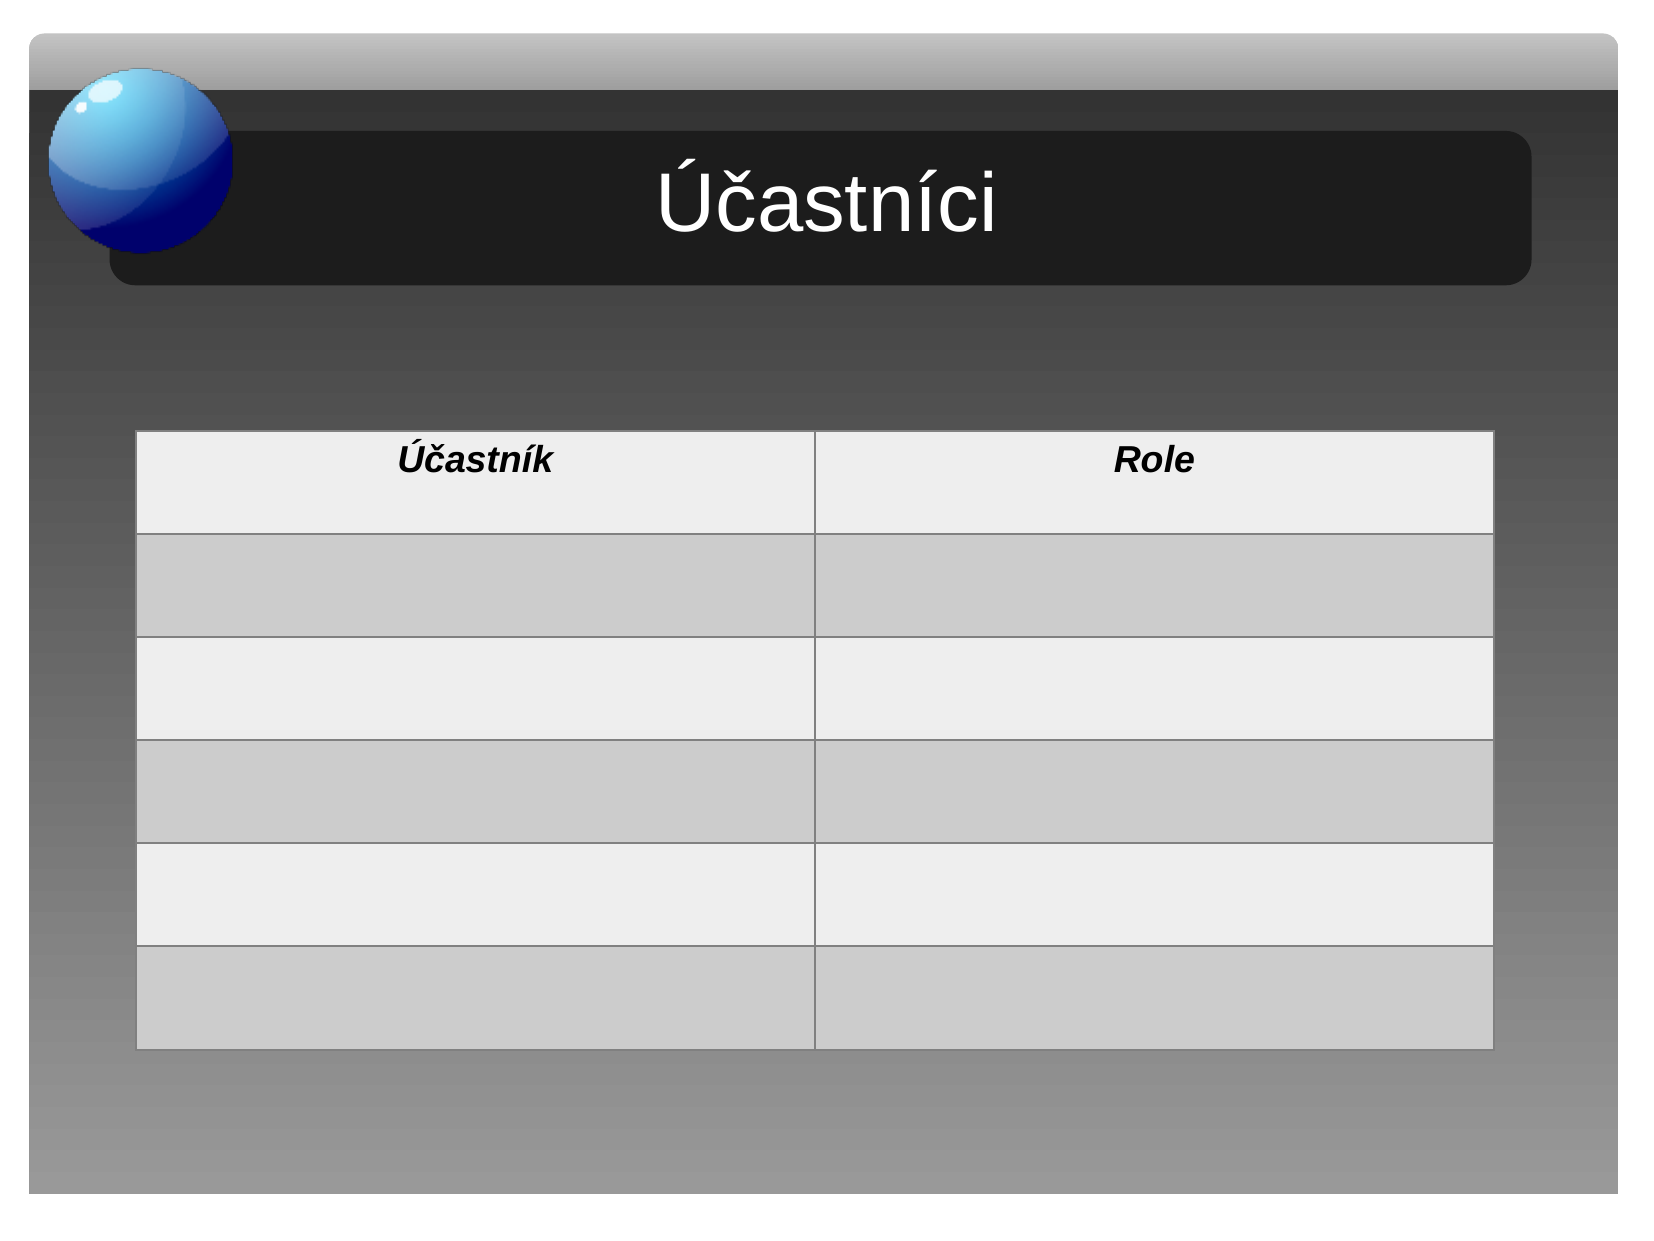

# Účastníci
| Účastník | Role |
| --- | --- |
| | |
| | |
| | |
| | |
| | |